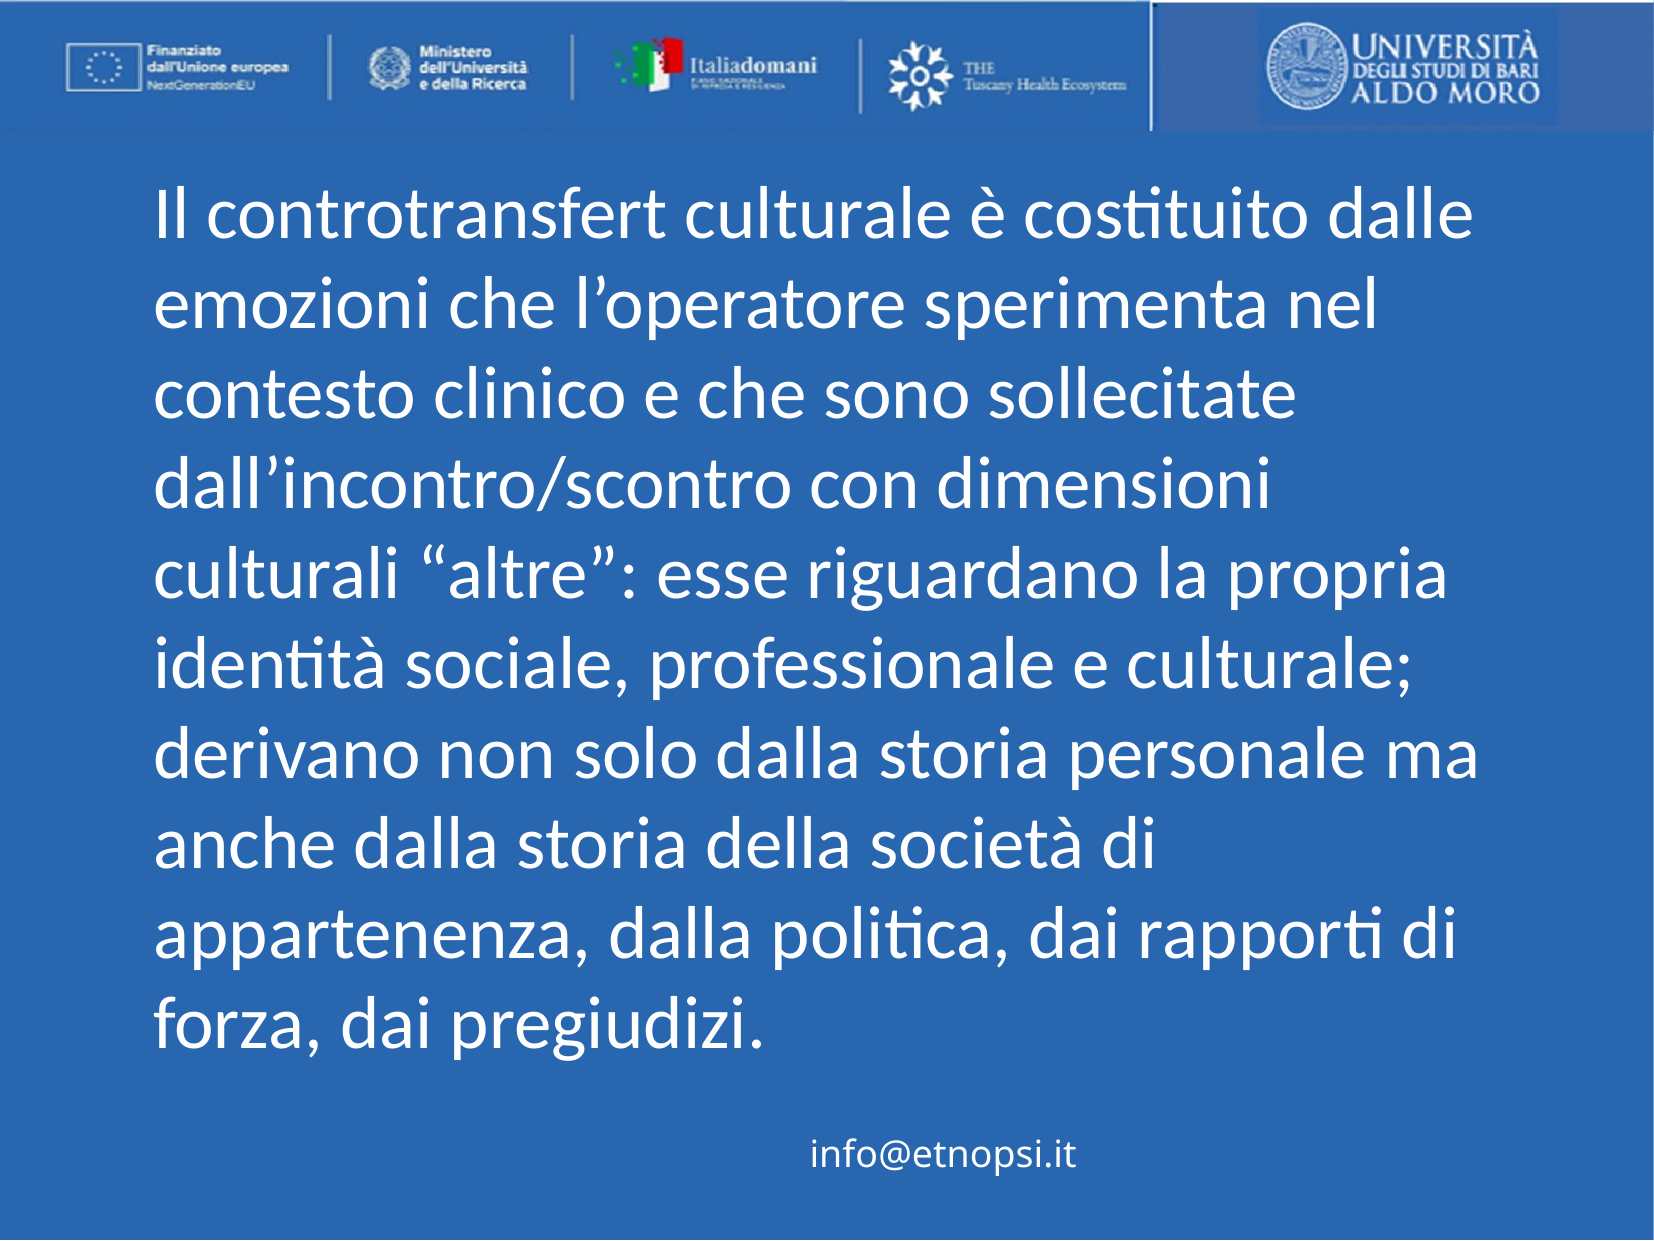

# Il controtransfert culturale è costituito dalle emozioni che l’operatore sperimenta nel contesto clinico e che sono sollecitate dall’incontro/scontro con dimensioni culturali “altre”: esse riguardano la propria identità sociale, professionale e culturale; derivano non solo dalla storia personale ma anche dalla storia della società di appartenenza, dalla politica, dai rapporti di forza, dai pregiudizi.
						 info@etnopsi.it